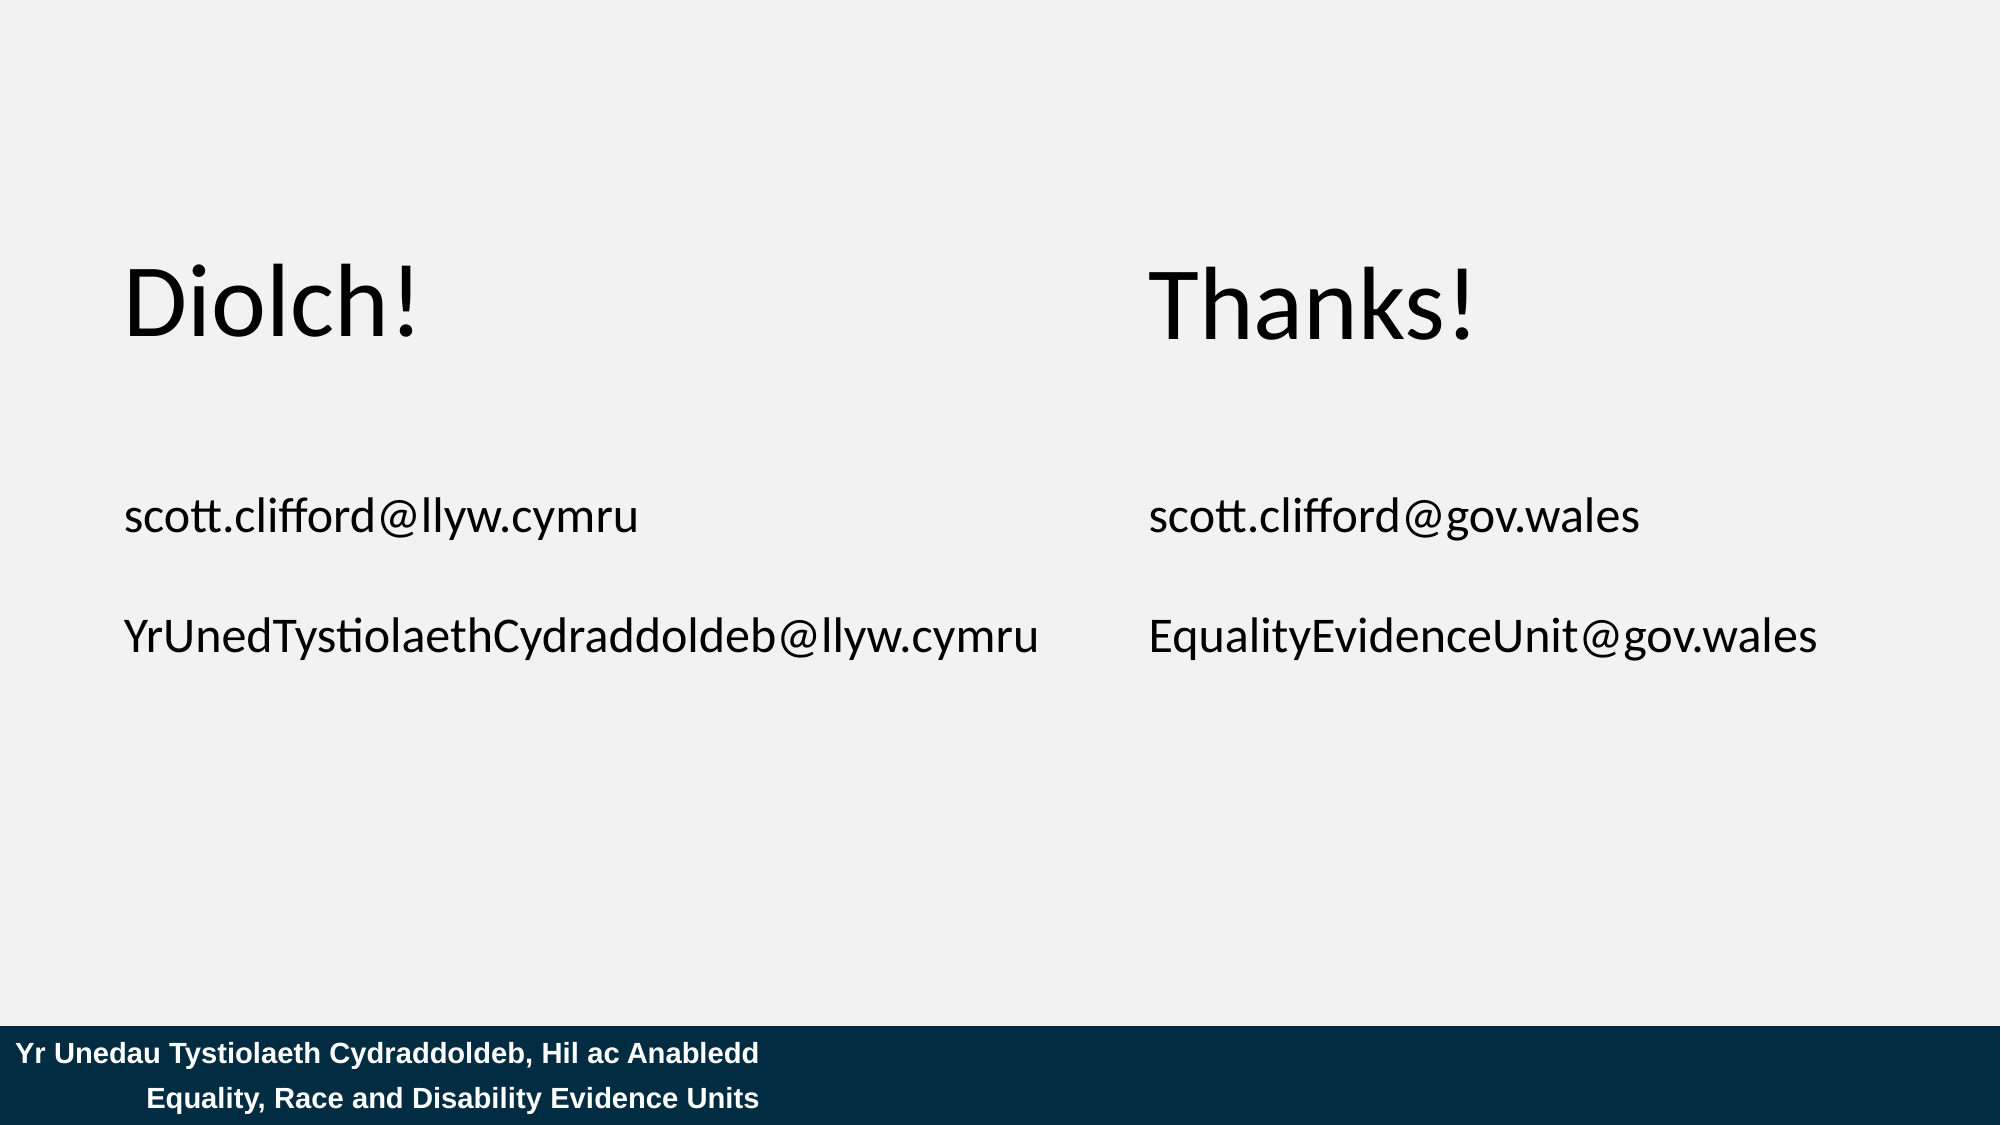

Diolch!
Thanks!
scott.clifford@llyw.cymru
YrUnedTystiolaethCydraddoldeb@llyw.cymru
scott.clifford@gov.wales
EqualityEvidenceUnit@gov.wales
Yr Unedau Tystiolaeth Cydraddoldeb, Hil ac Anabledd
Equality, Race and Disability Evidence Units